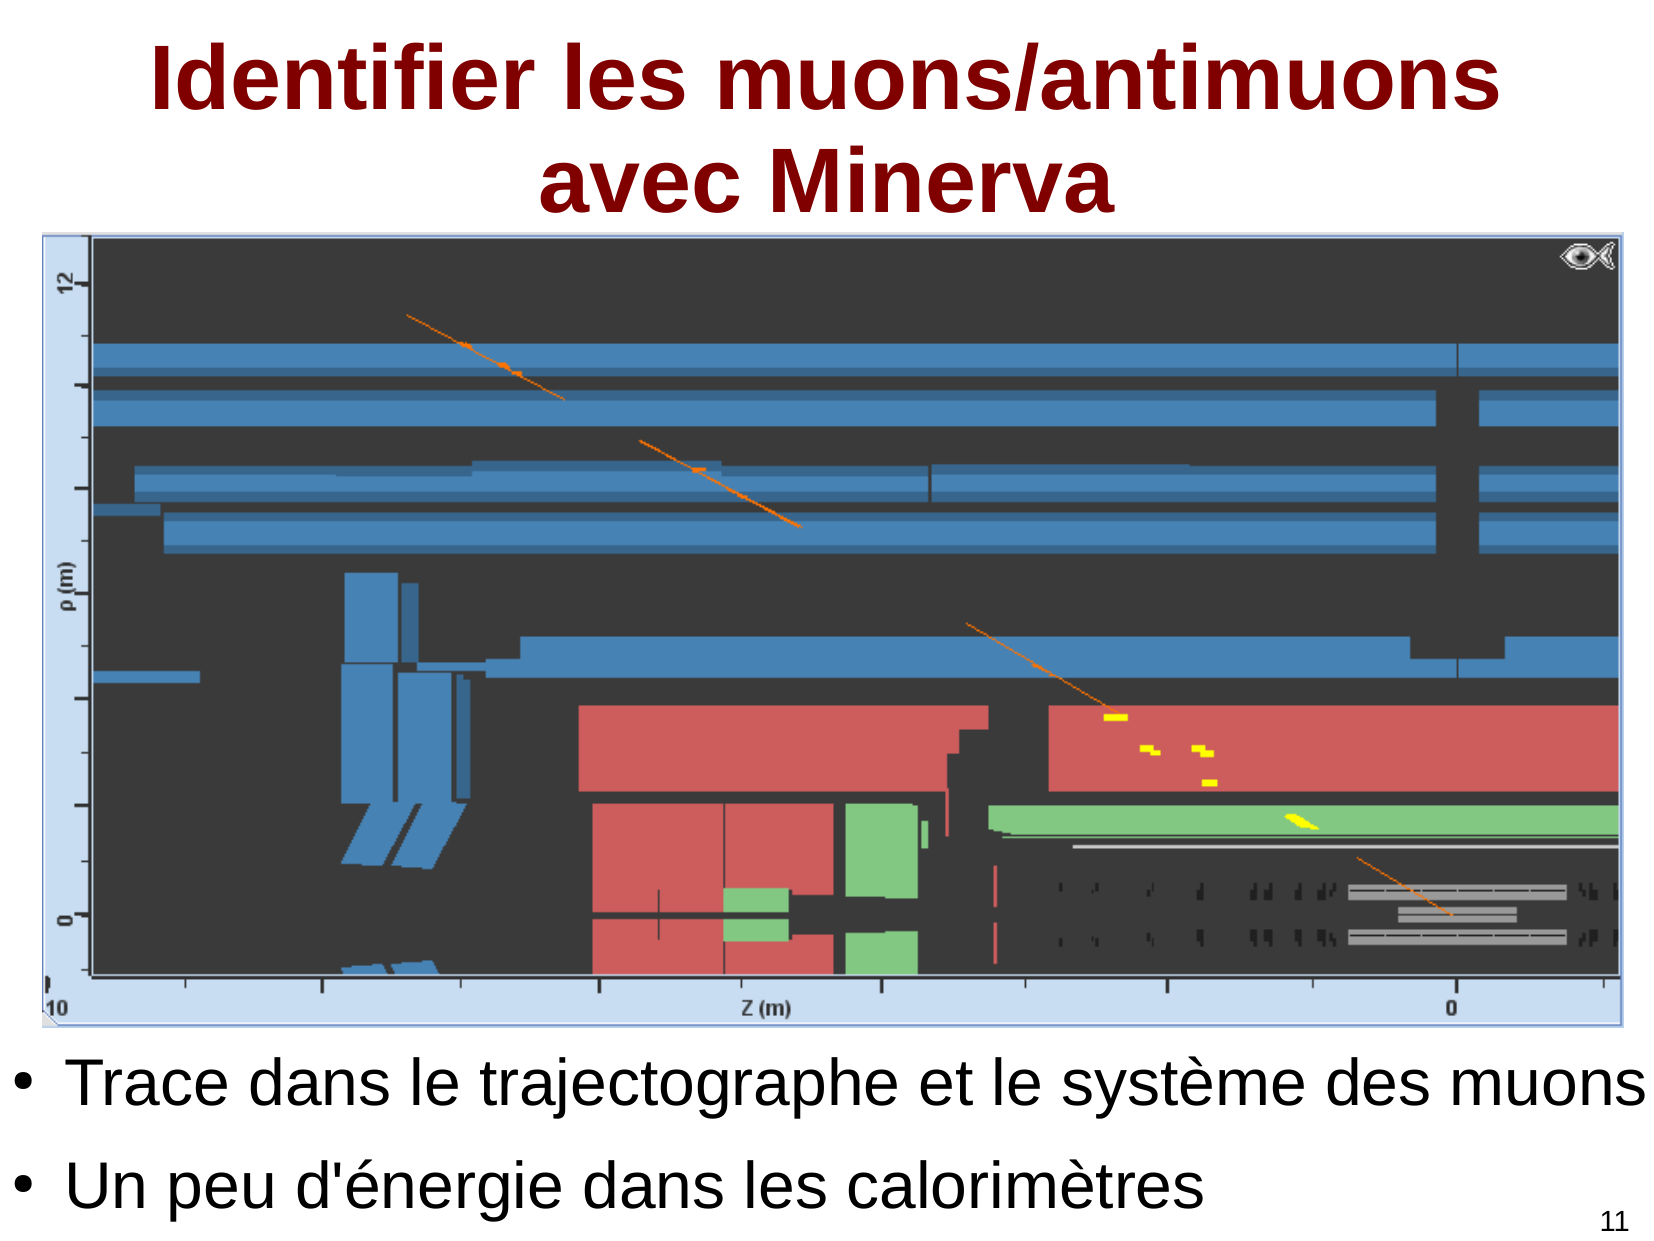

# Identifier les muons/antimuons avec Minerva
Trace dans le trajectographe et le système des muons
Un peu d'énergie dans les calorimètres
11